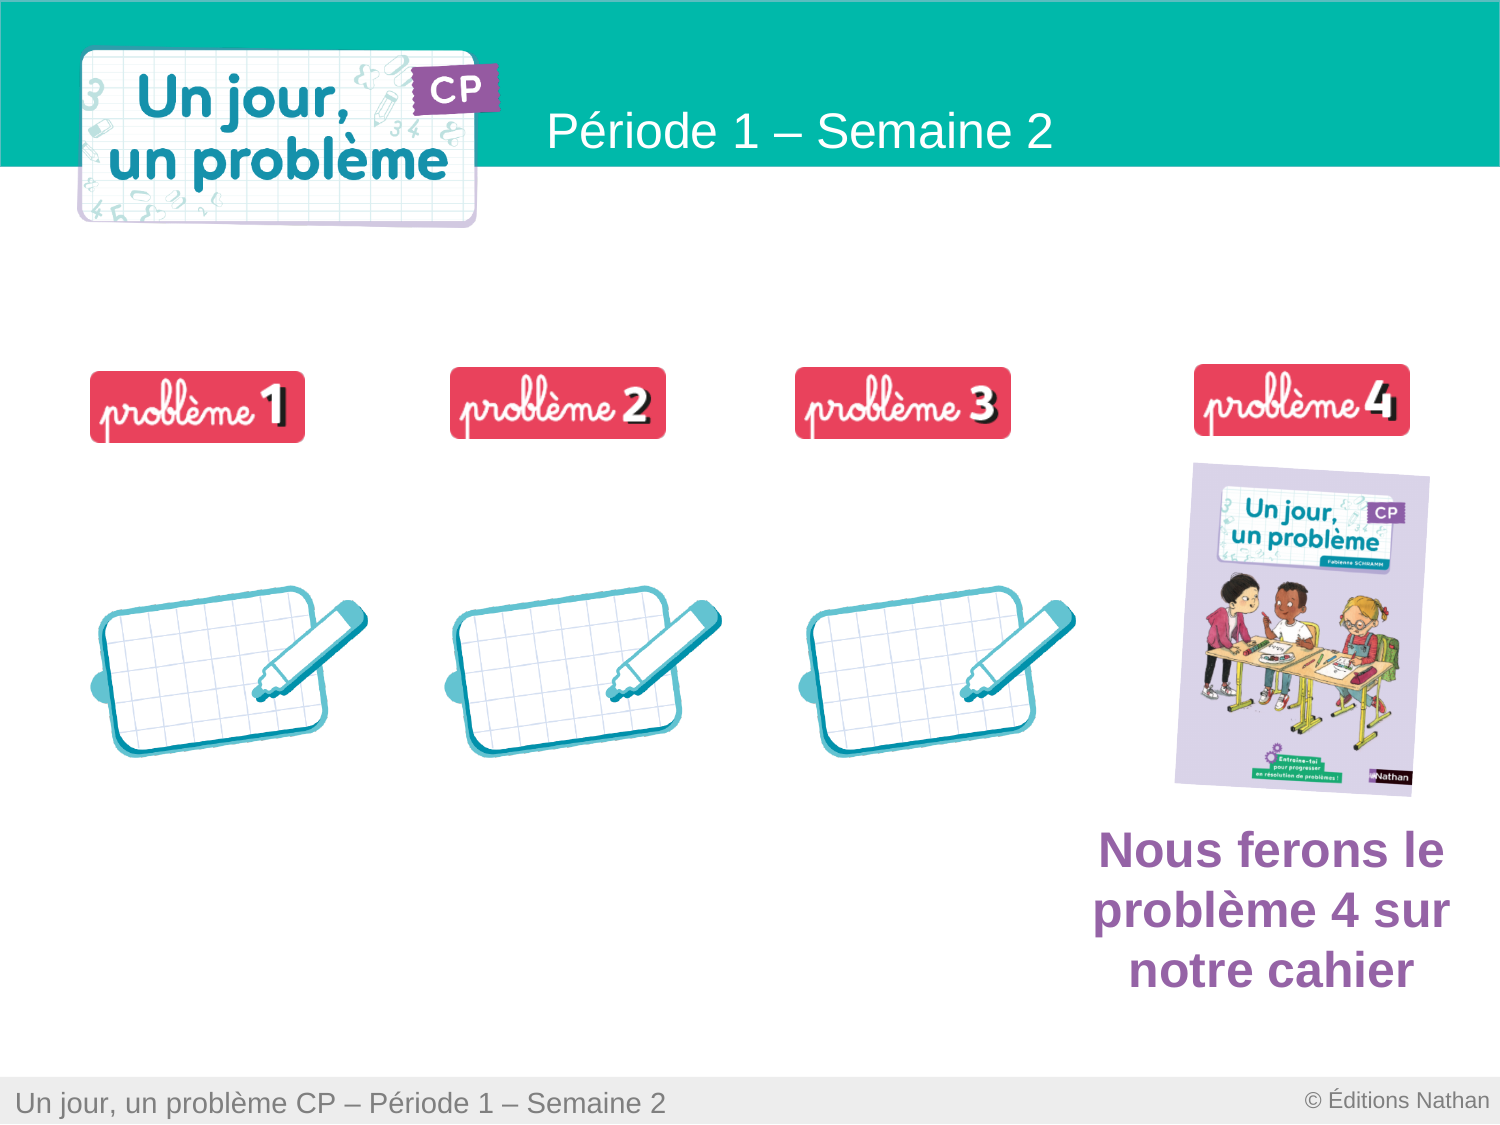

Période 1 – Semaine 2
Nous ferons le problème 4 sur notre cahier
Un jour, un problème CP – Période 1 – Semaine 2
Un jour, un problème CP • Période 1 • Semaine 2
© Éditions Nathan
© Éditions Nathan 2022